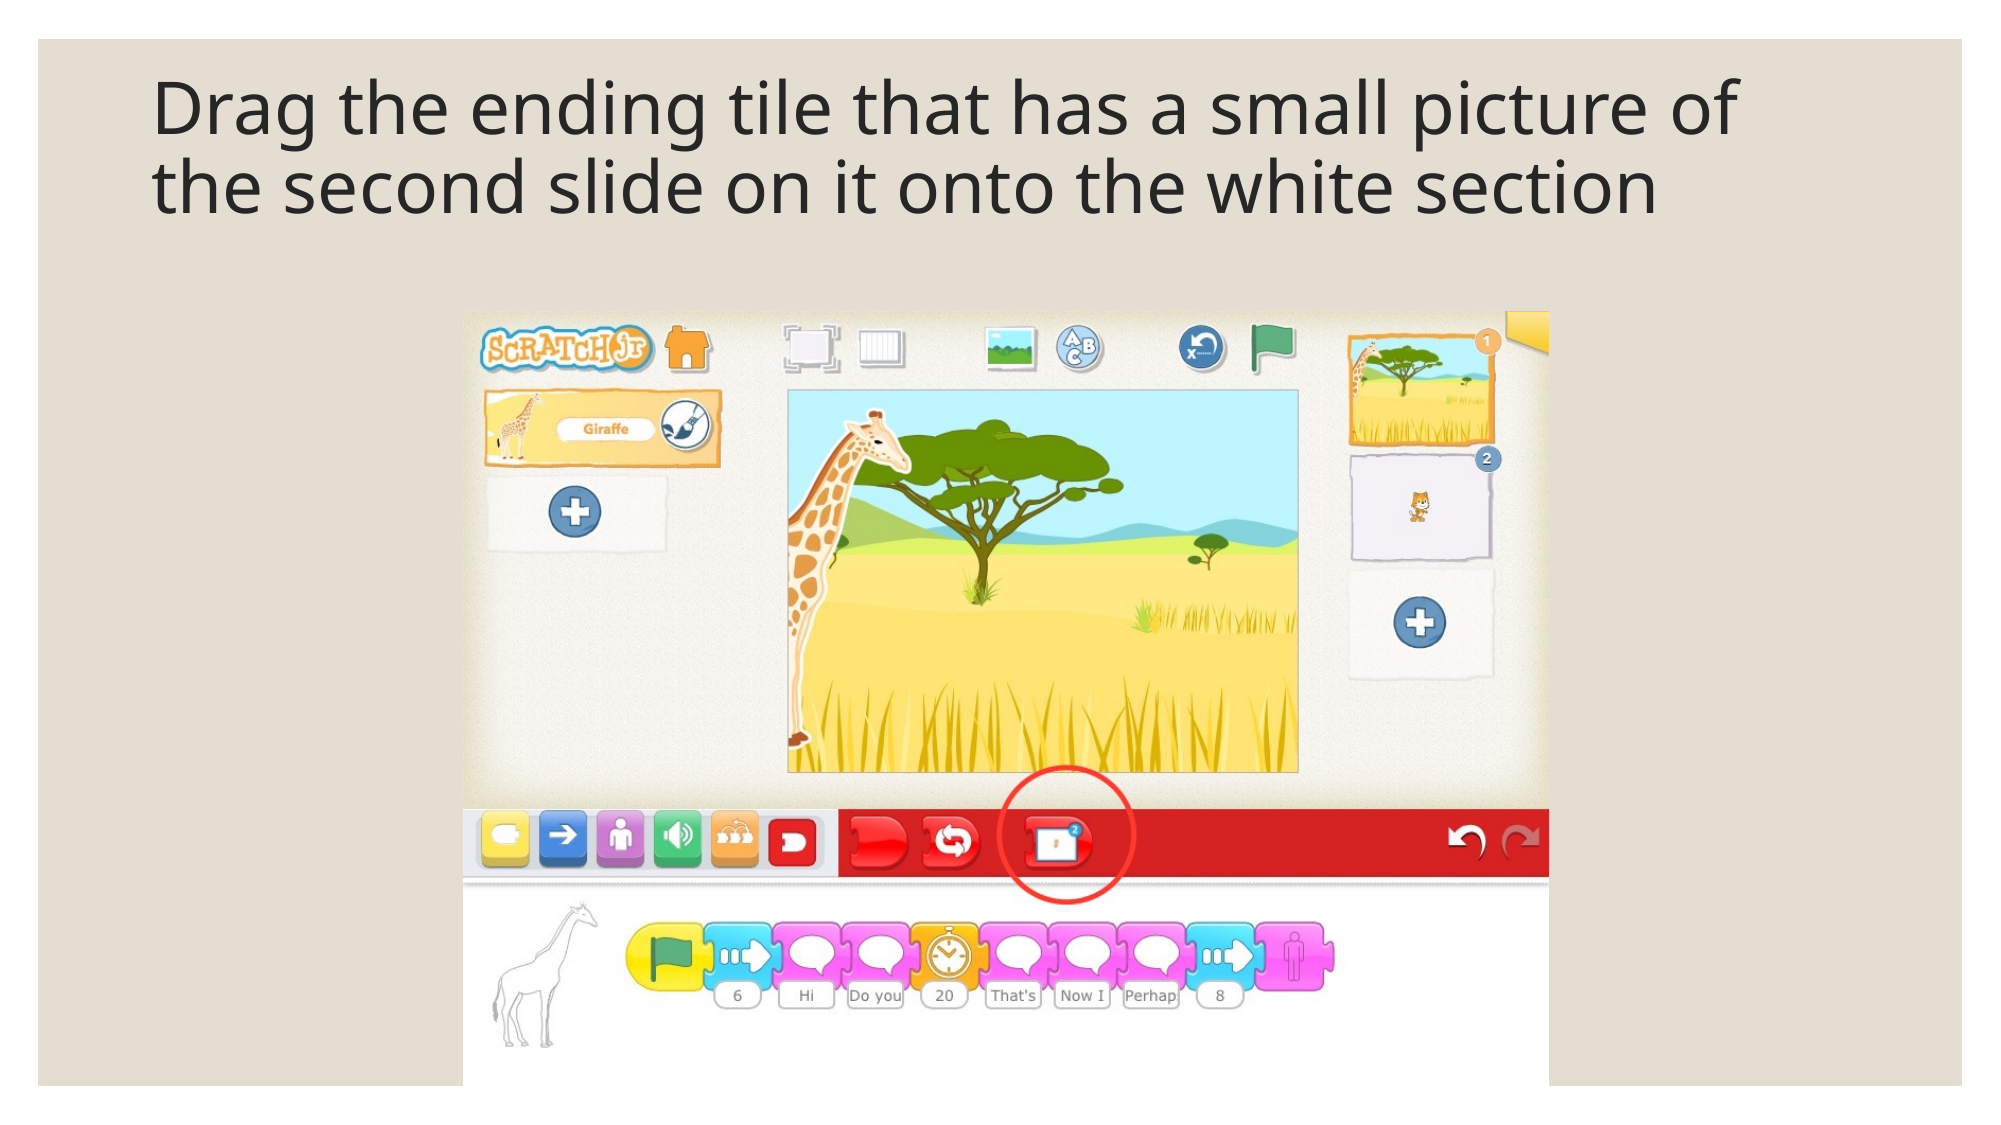

# Drag the ending tile that has a small picture of the second slide on it onto the white section